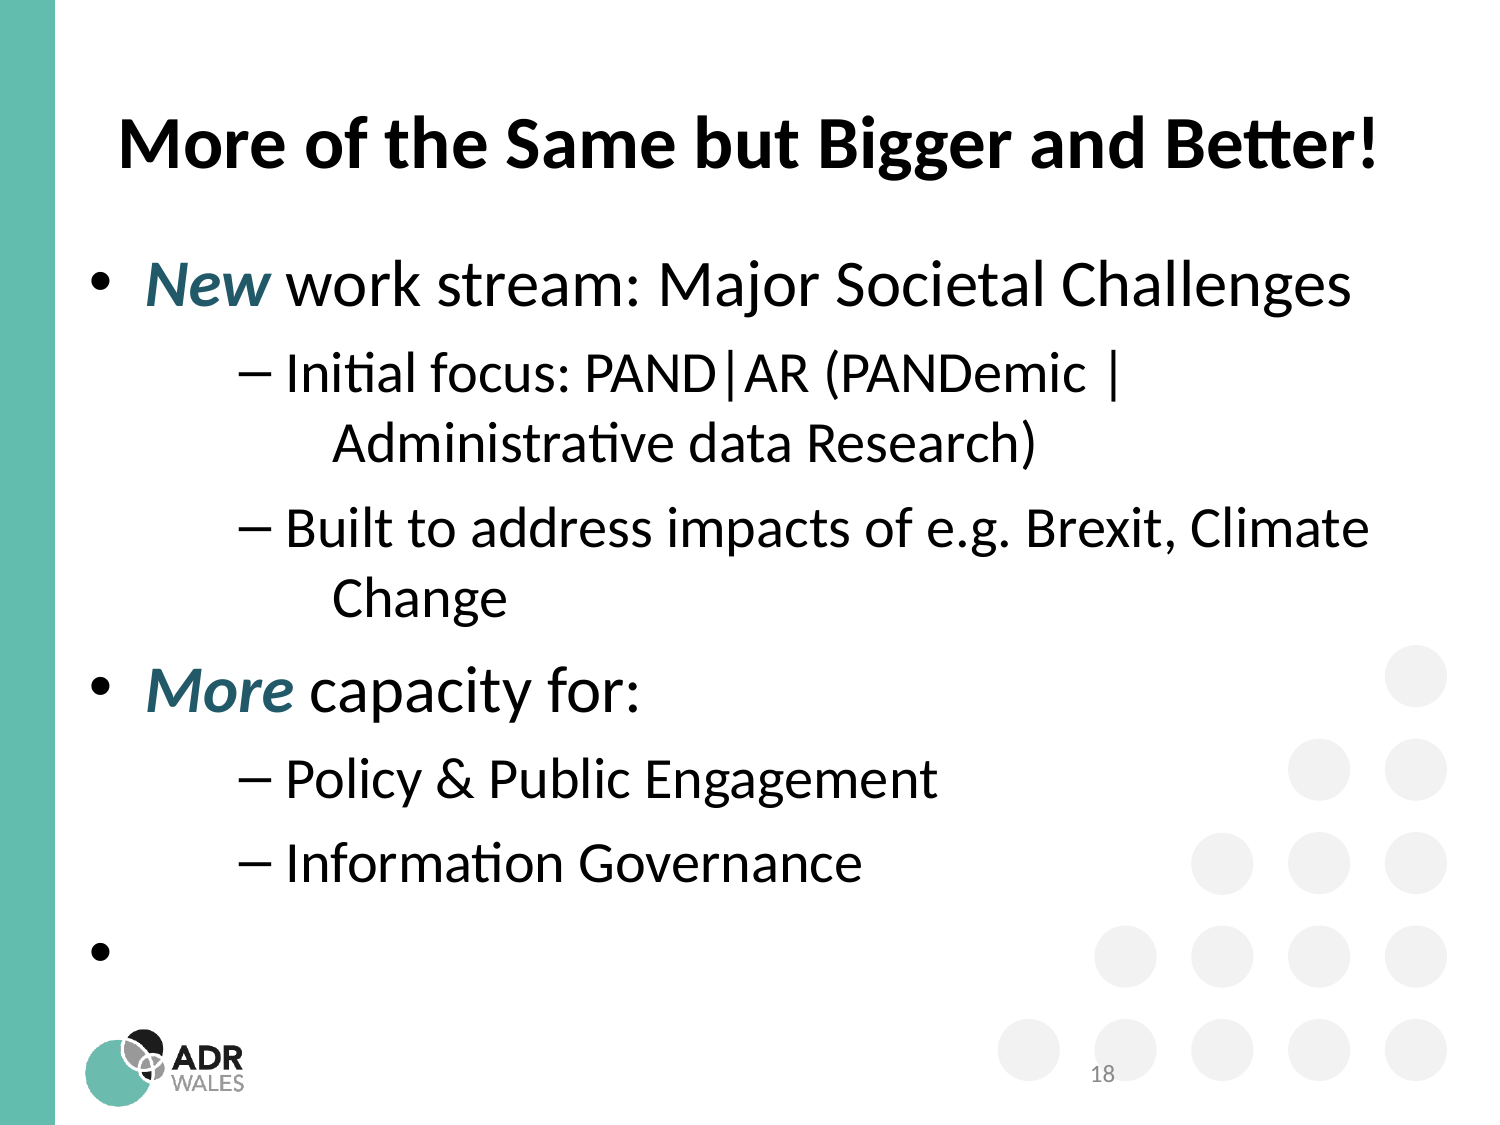

# More of the Same but Bigger and Better!
New work stream: Major Societal Challenges
Initial focus: PAND|AR (PANDemic | Administrative data Research)
Built to address impacts of e.g. Brexit, Climate Change
More capacity for:
Policy & Public Engagement
Information Governance